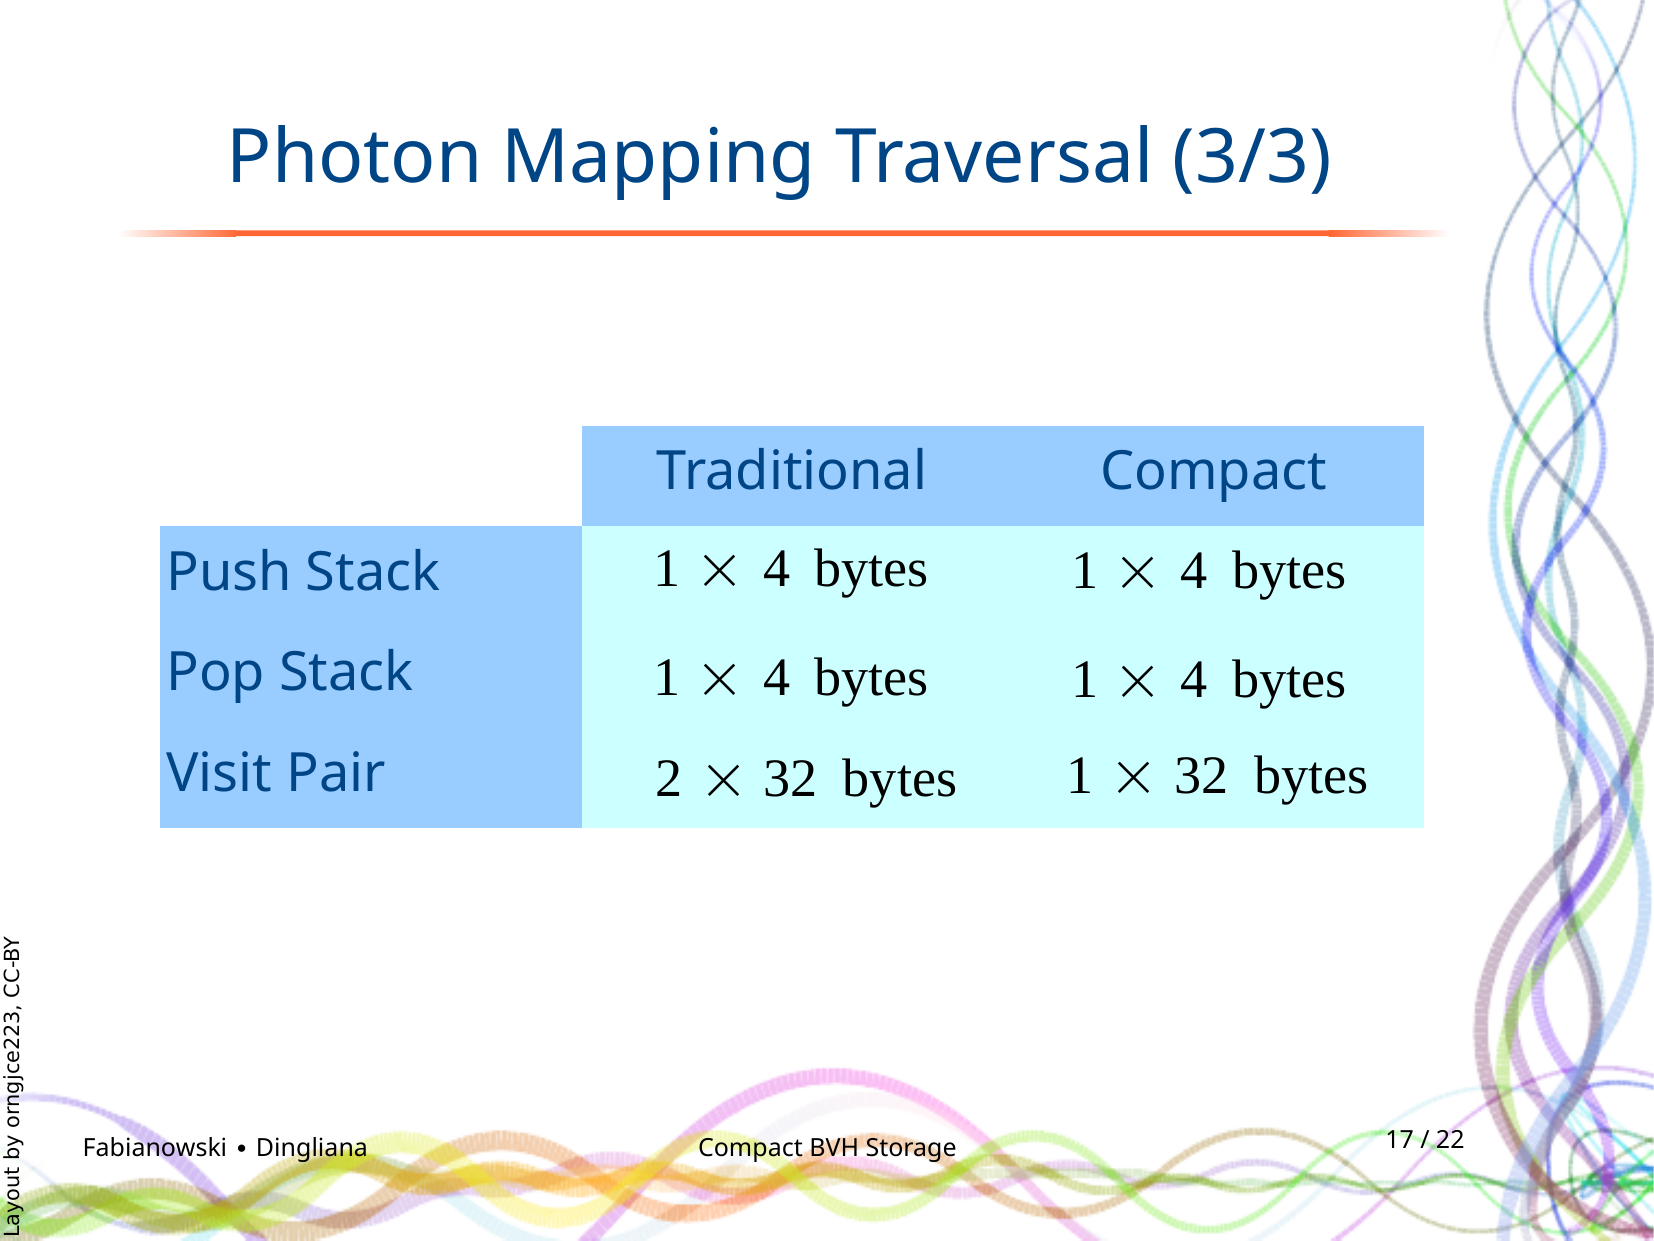

# Photon Mapping Traversal (3/3)
| | Traditional | Compact |
| --- | --- | --- |
| Push Stack | | |
| Pop Stack | | |
| Visit Pair | | |
	17 / 22